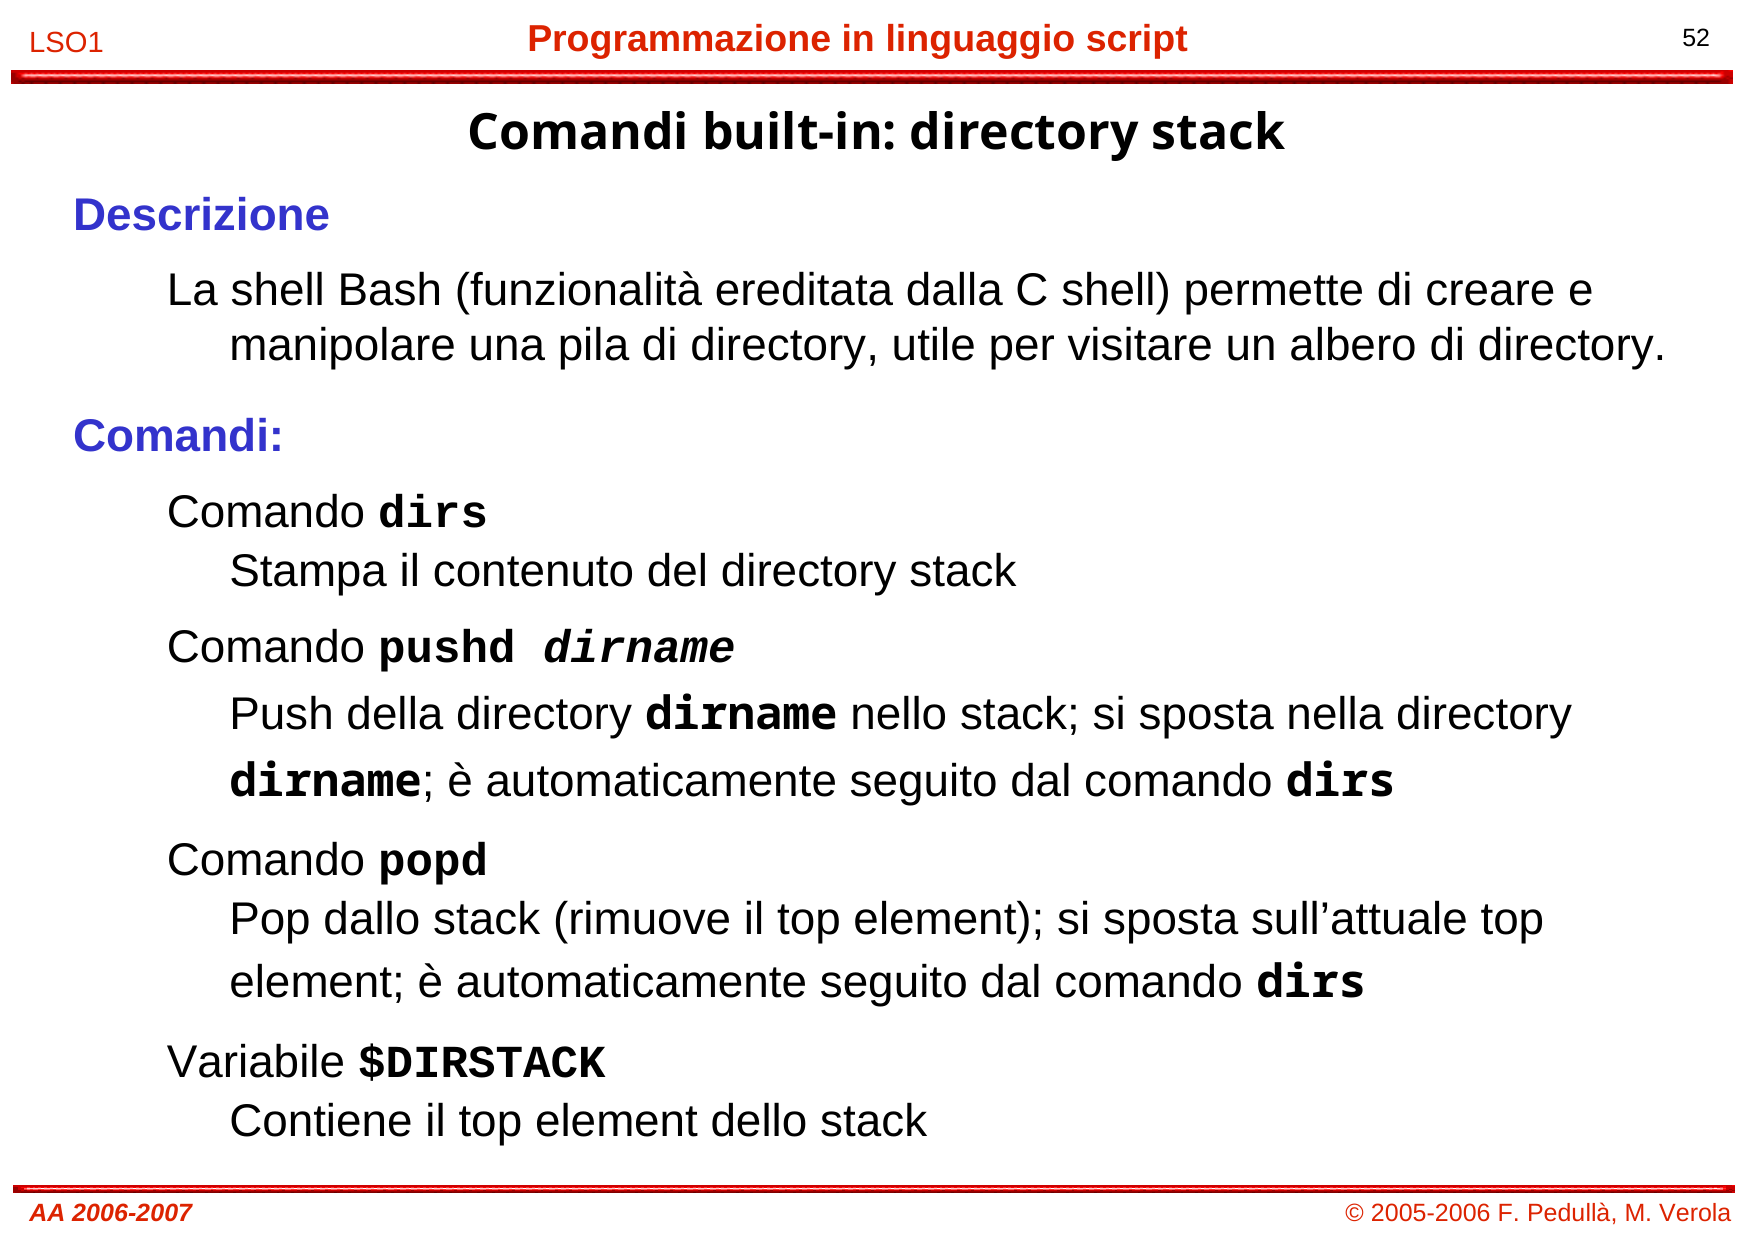

# Comandi built-in: directory stack
Descrizione
La shell Bash (funzionalità ereditata dalla C shell) permette di creare e manipolare una pila di directory, utile per visitare un albero di directory.
Comandi:
Comando dirs
Stampa il contenuto del directory stack
Comando pushd dirname
Push della directory dirname nello stack; si sposta nella directory dirname; è automaticamente seguito dal comando dirs
Comando popd
Pop dallo stack (rimuove il top element); si sposta sull’attuale top element; è automaticamente seguito dal comando dirs
Variabile $DIRSTACK
Contiene il top element dello stack